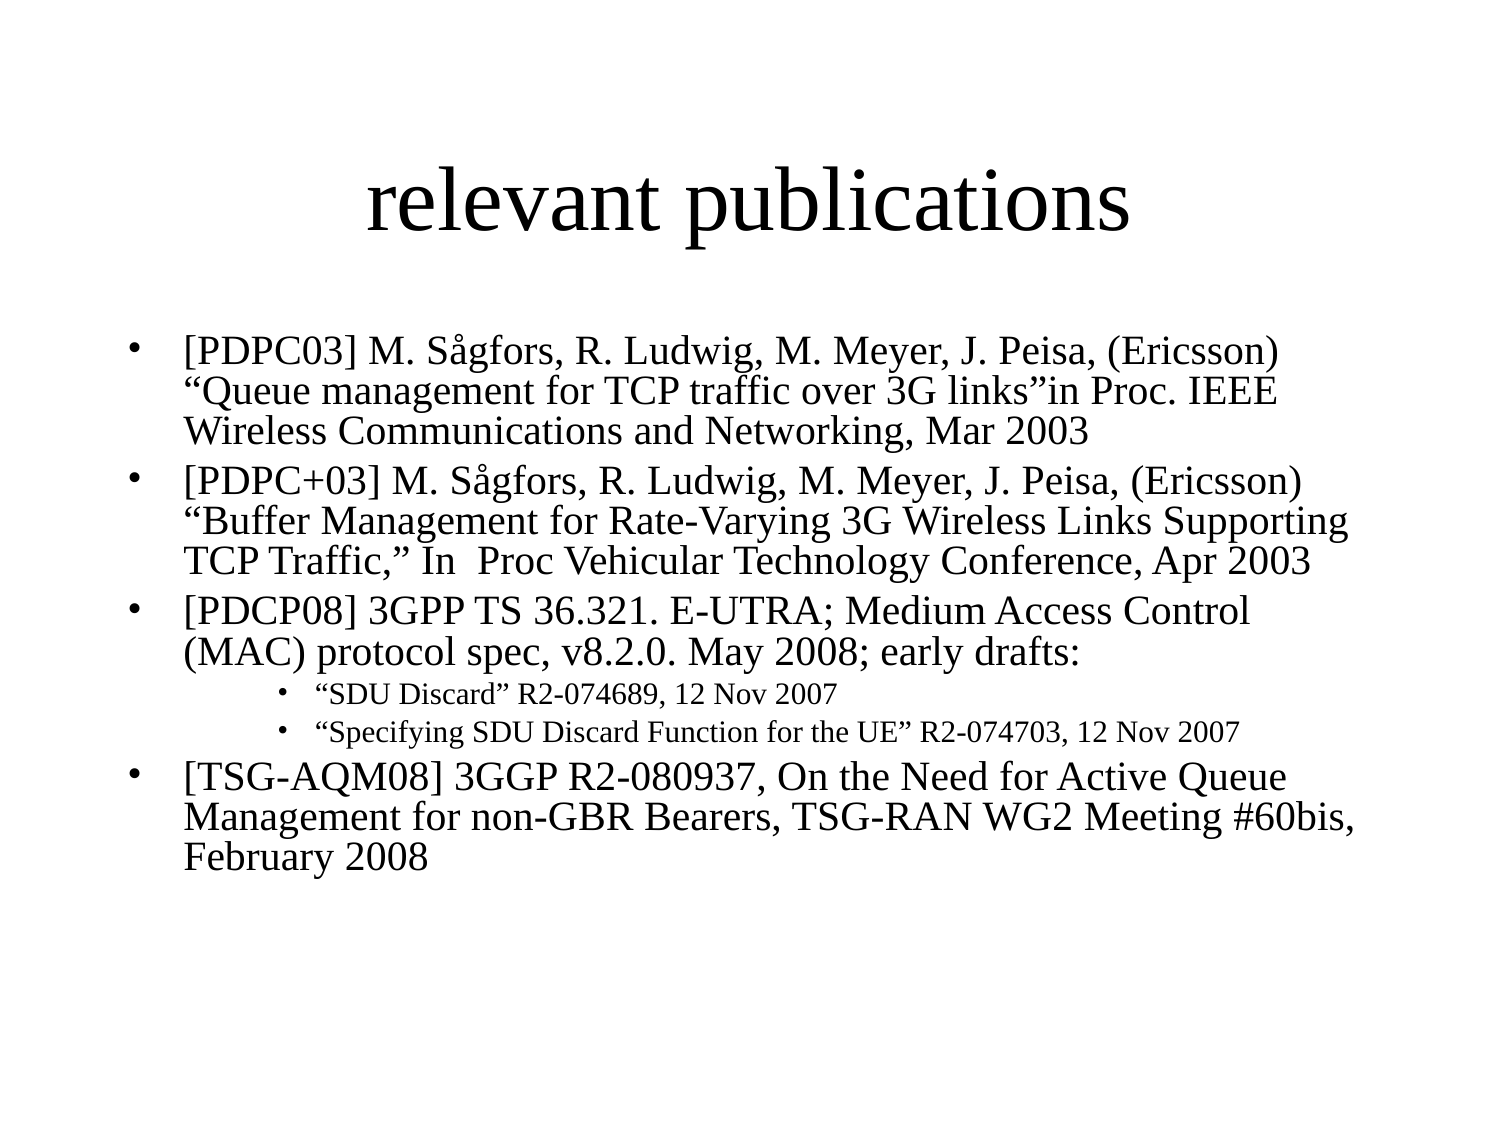

relevant publications
[PDPC03] M. Sågfors, R. Ludwig, M. Meyer, J. Peisa, (Ericsson) “Queue management for TCP traffic over 3G links”in Proc. IEEE Wireless Communications and Networking, Mar 2003
[PDPC+03] M. Sågfors, R. Ludwig, M. Meyer, J. Peisa, (Ericsson) “Buffer Management for Rate-Varying 3G Wireless Links Supporting TCP Traffic,” In Proc Vehicular Technology Conference, Apr 2003
[PDCP08] 3GPP TS 36.321. E-UTRA; Medium Access Control (MAC) protocol spec, v8.2.0. May 2008; early drafts:
“SDU Discard” R2-074689, 12 Nov 2007
“Specifying SDU Discard Function for the UE” R2-074703, 12 Nov 2007
[TSG-AQM08] 3GGP R2-080937, On the Need for Active Queue Management for non-GBR Bearers, TSG-RAN WG2 Meeting #60bis, February 2008